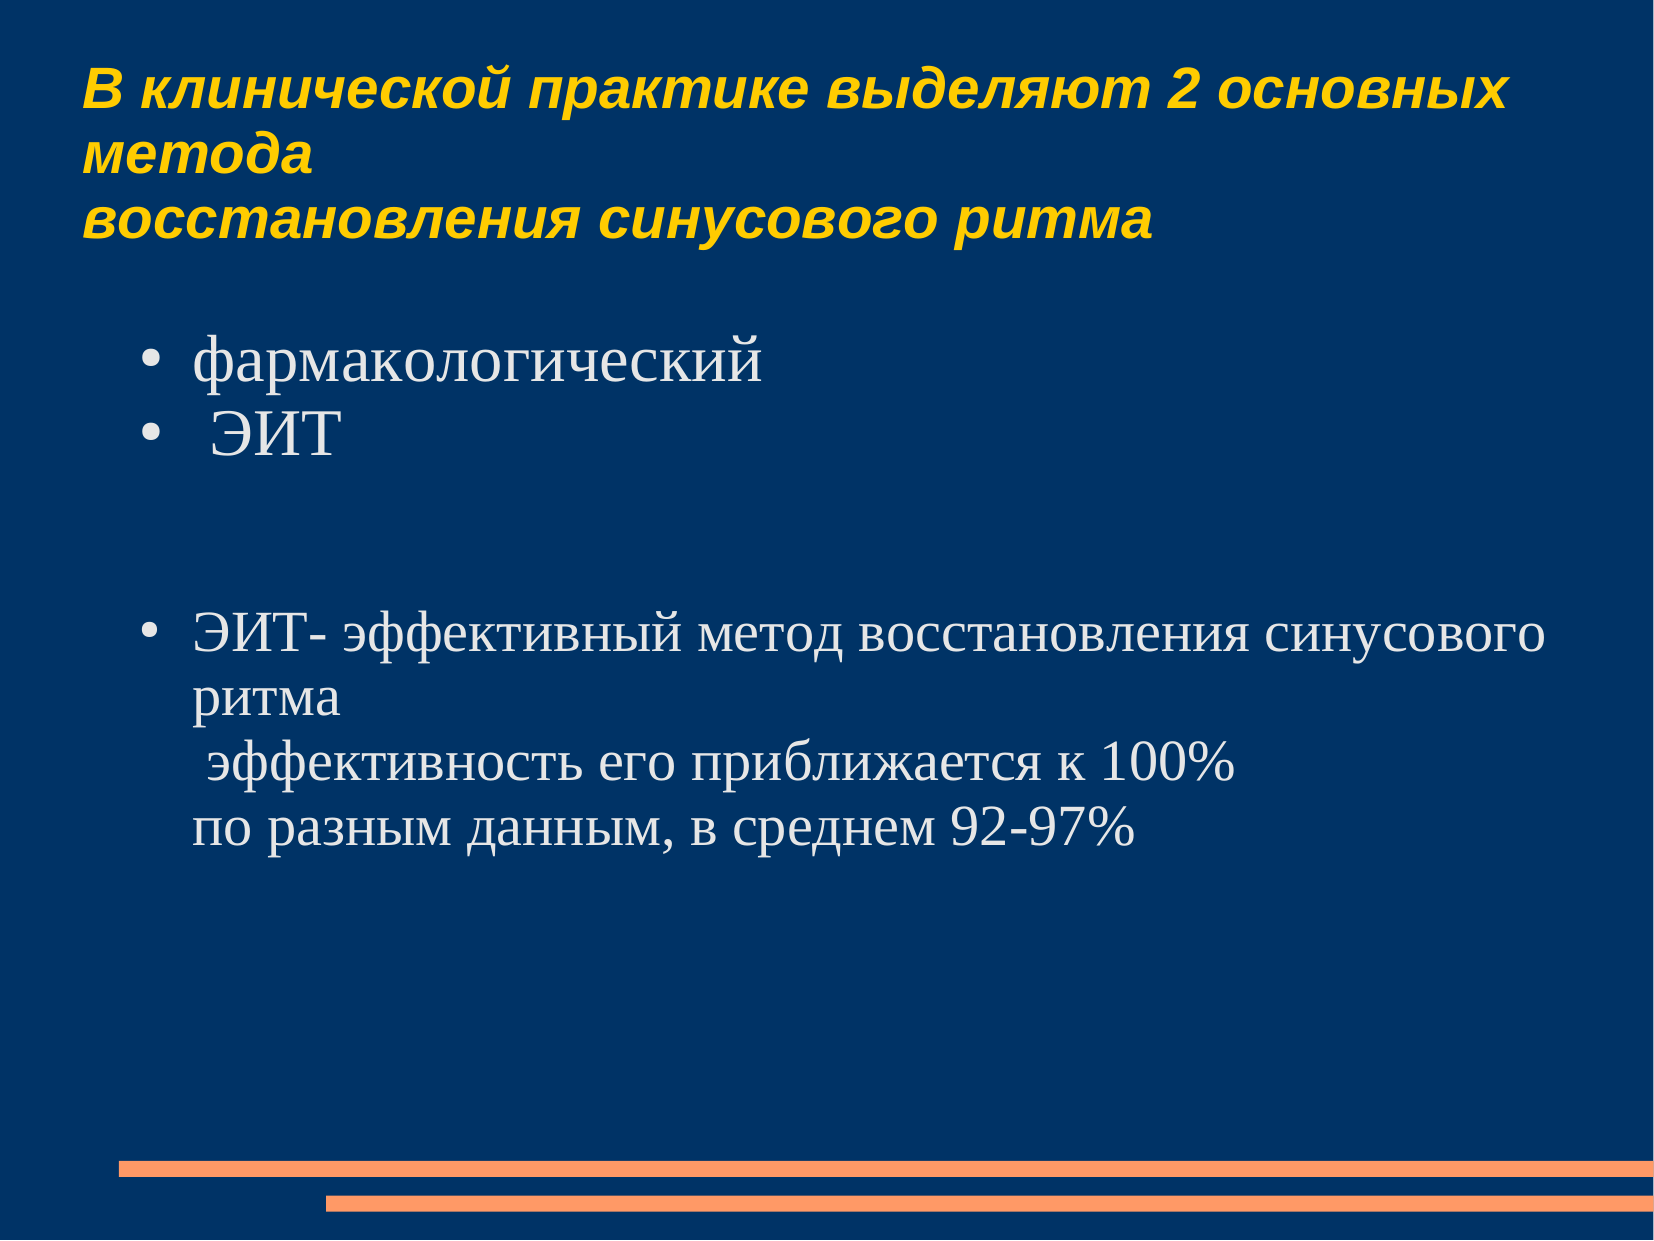

# В клинической практике выделяют 2 основных метода восстановления синусового ритма
фармакологический
 ЭИТ
ЭИТ- эффективный метод восстановления синусового ритма
 эффективность его приближается к 100%
по разным данным, в среднем 92-97%